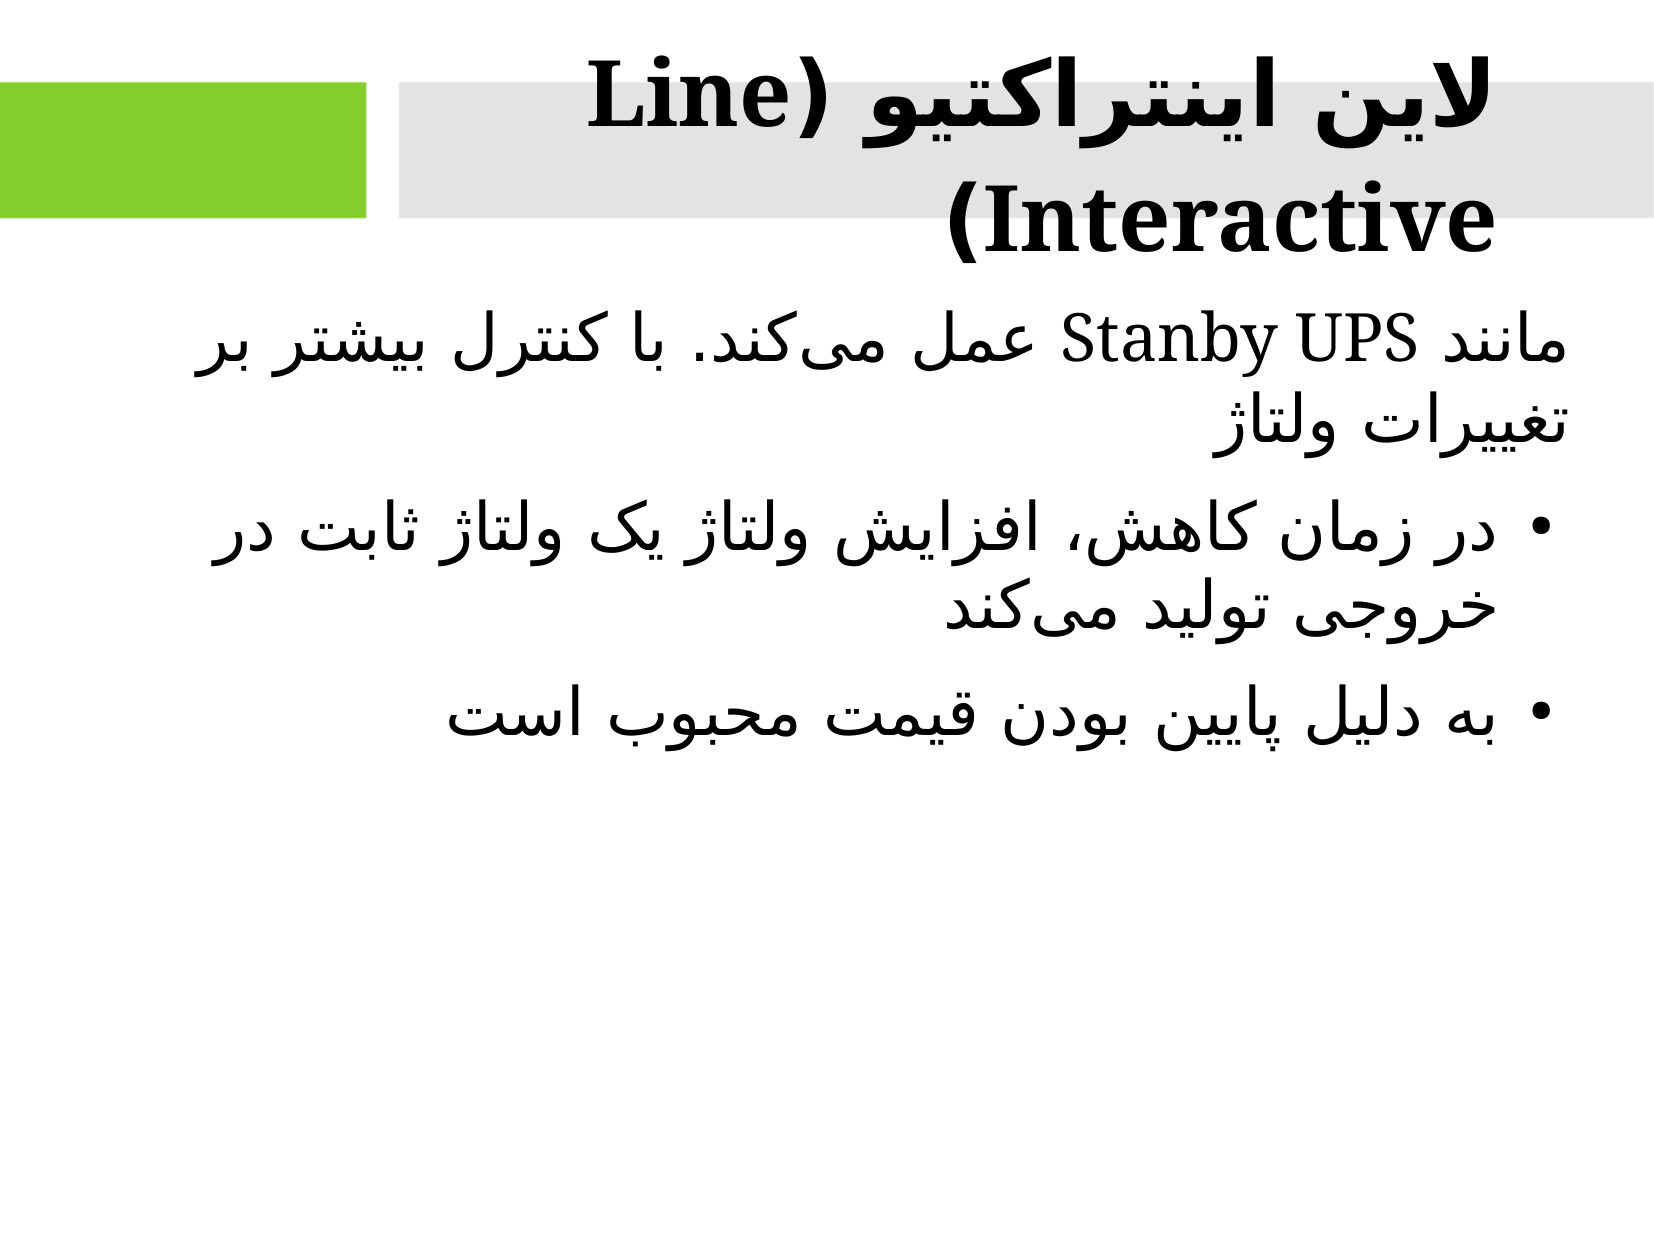

# لاین اینتراکتیو (Line Interactive)
مانند Stanby UPS عمل می‌کند. با کنترل بیشتر بر تغییرات ولتاژ
در زمان کاهش، افزایش ولتاژ یک ولتاژ ثابت در خروجی تولید می‌کند
به دلیل پایین بودن قیمت محبوب است